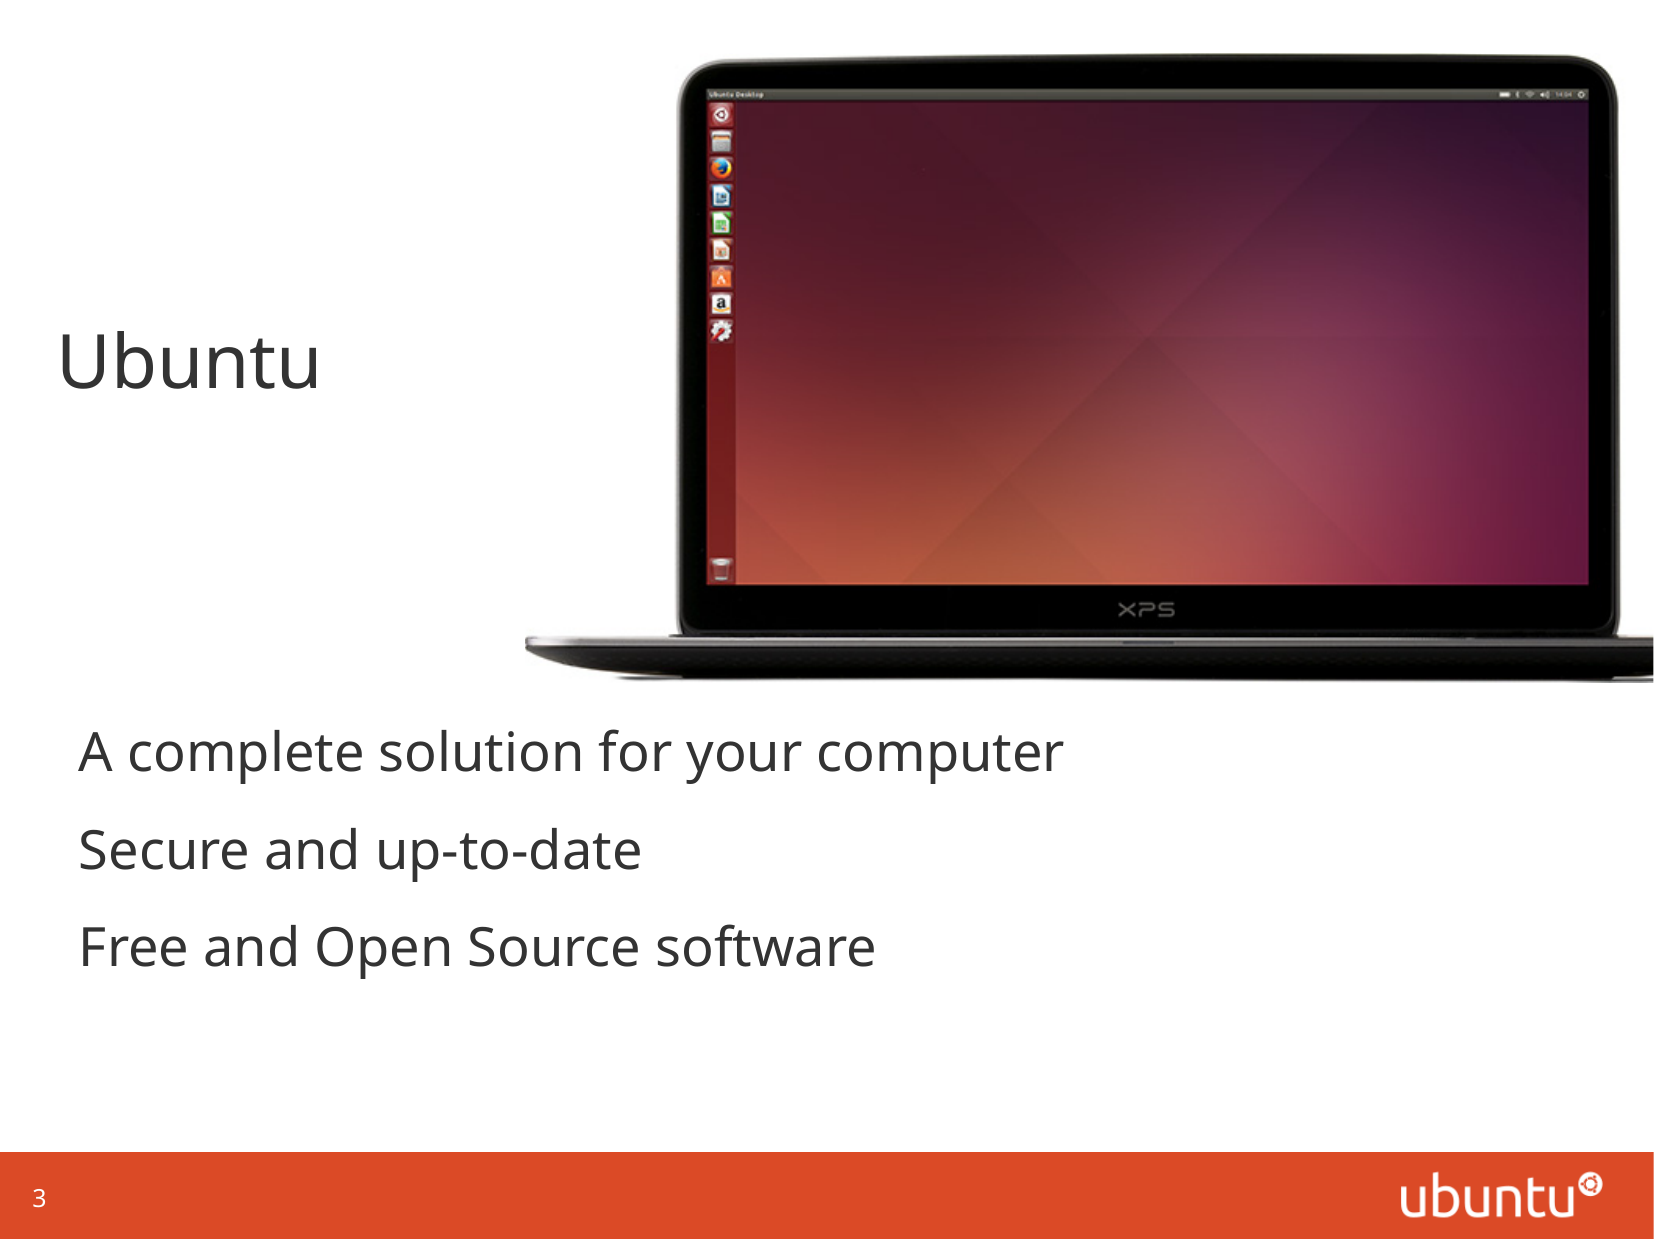

# Ubuntu
A complete solution for your computer
Secure and up-to-date
Free and Open Source software